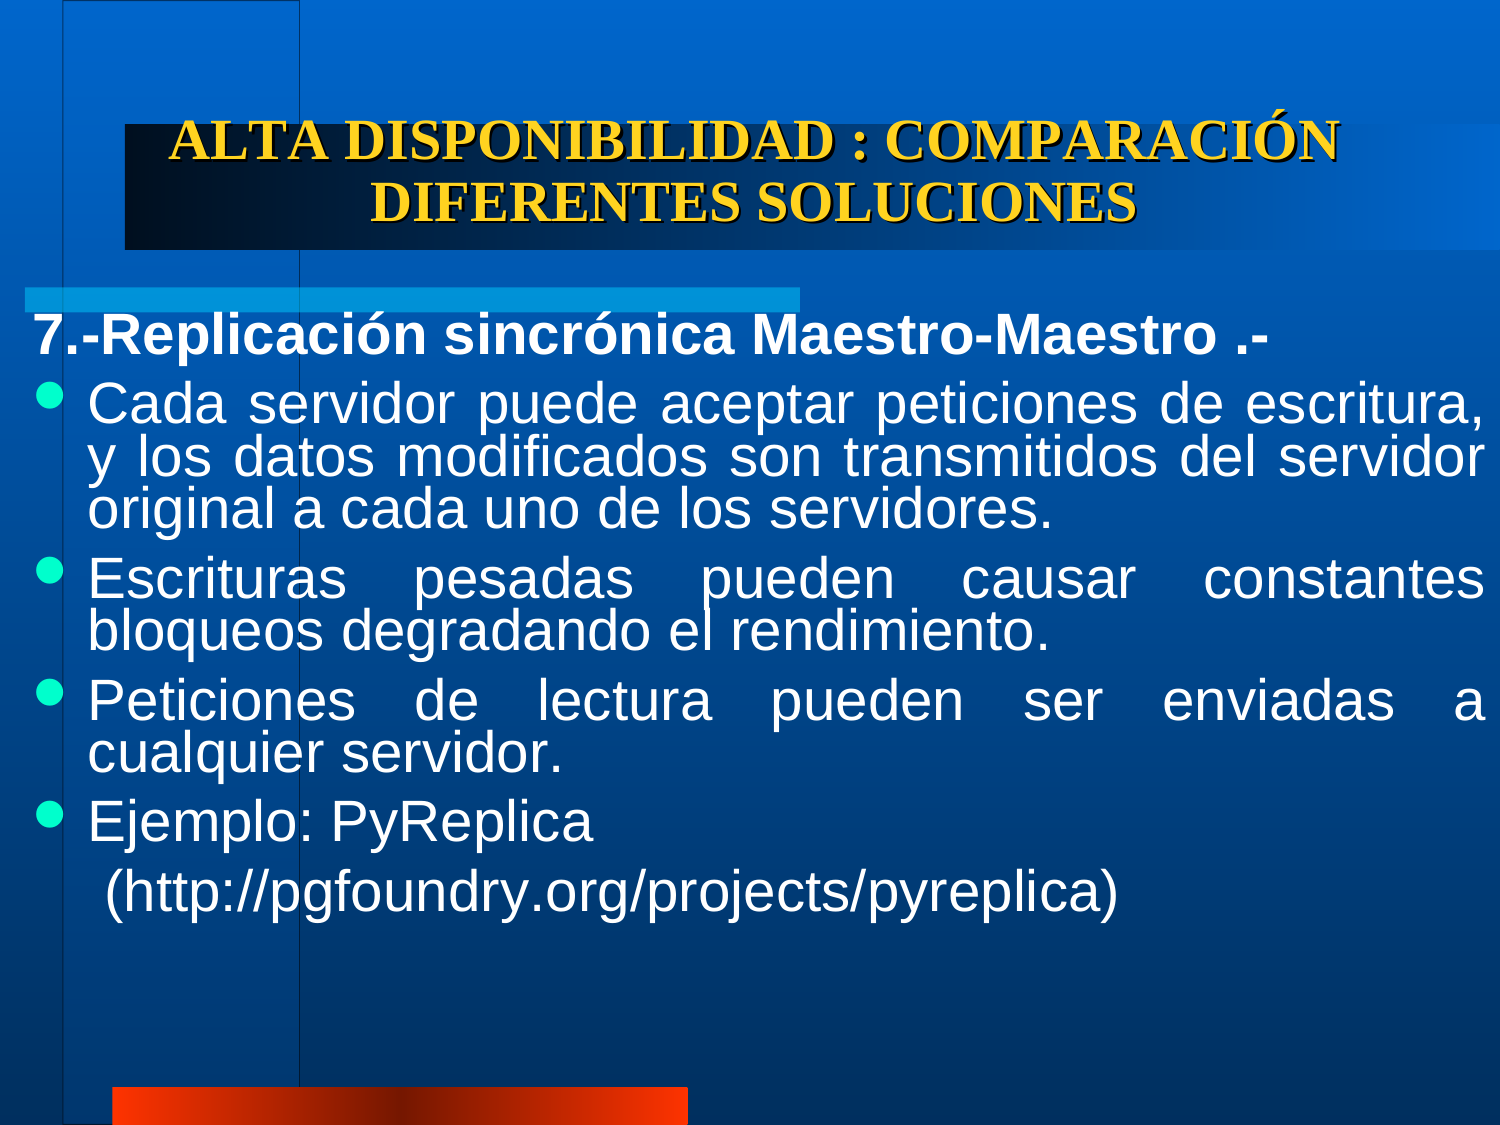

# ALTA DISPONIBILIDAD : COMPARACIÓN DIFERENTES SOLUCIONES
7.-Replicación sincrónica Maestro-Maestro .-
Cada servidor puede aceptar peticiones de escritura, y los datos modificados son transmitidos del servidor original a cada uno de los servidores.
Escrituras pesadas pueden causar constantes bloqueos degradando el rendimiento.
Peticiones de lectura pueden ser enviadas a cualquier servidor.
Ejemplo: PyReplica
 (http://pgfoundry.org/projects/pyreplica)